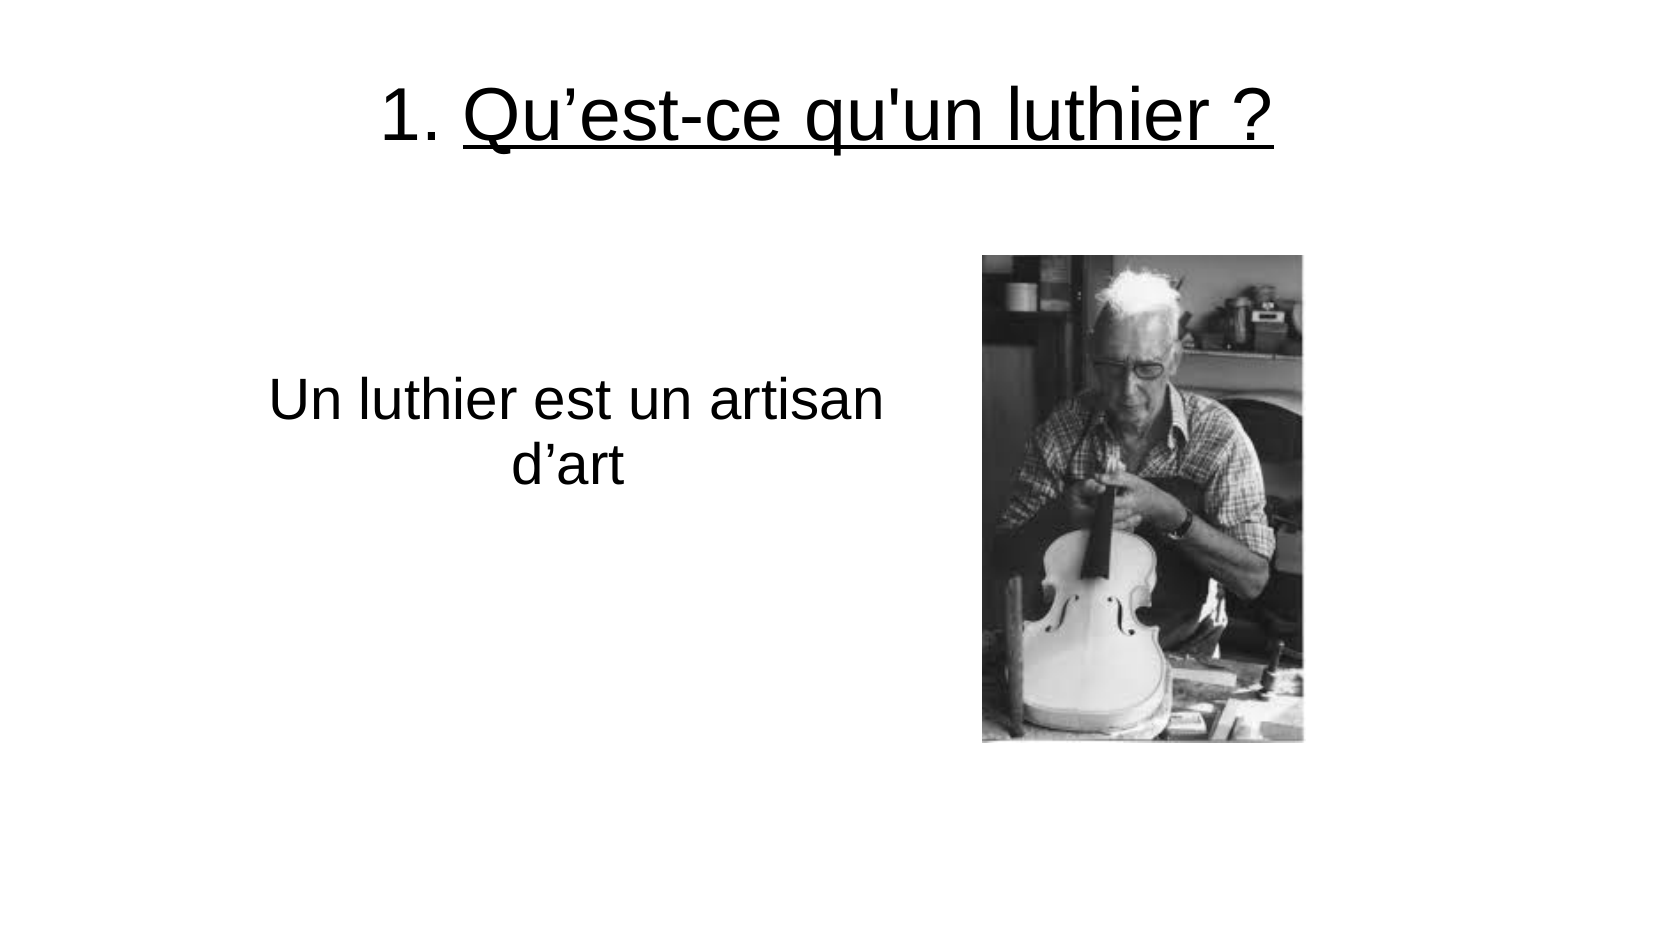

# 1. Qu’est-ce qu'un luthier ?
Un luthier est un artisan d’art